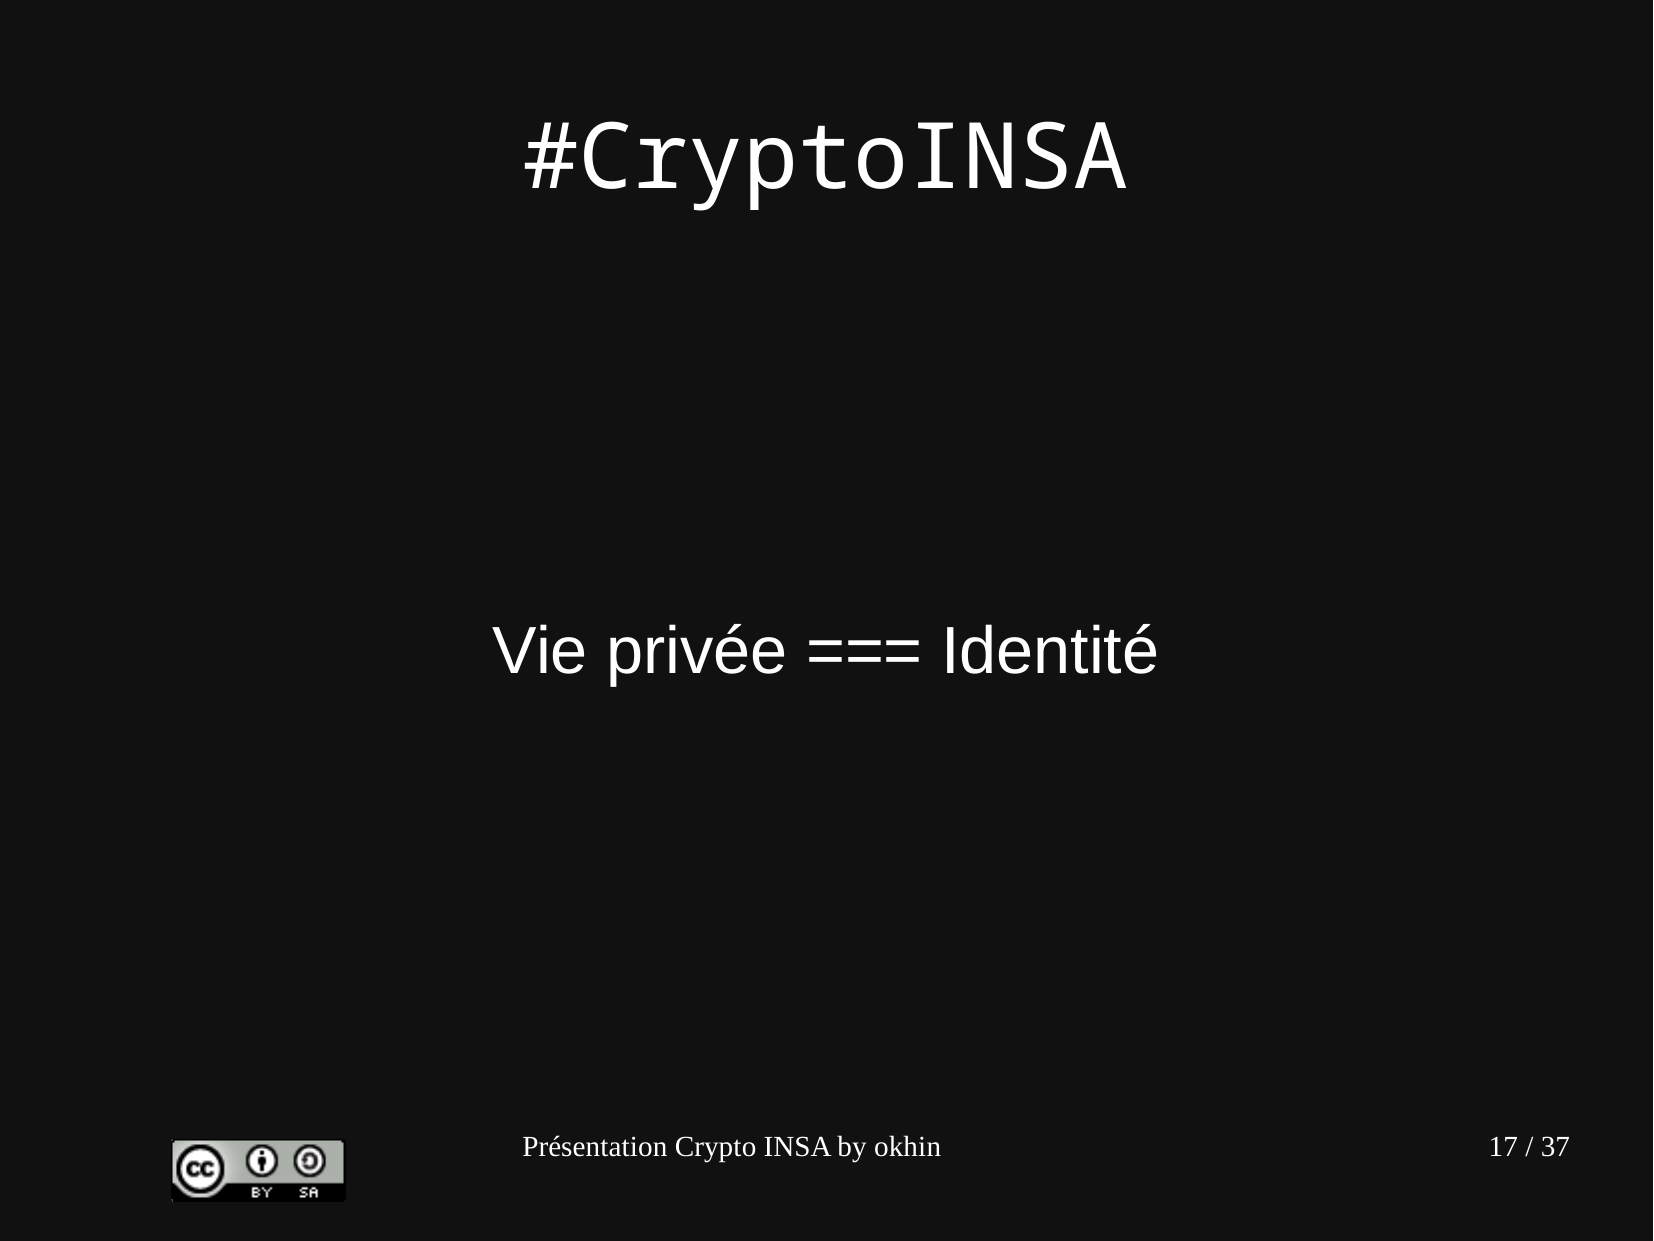

# #CryptoINSA
Vie privée === Identité
Présentation Crypto INSA by okhin
17